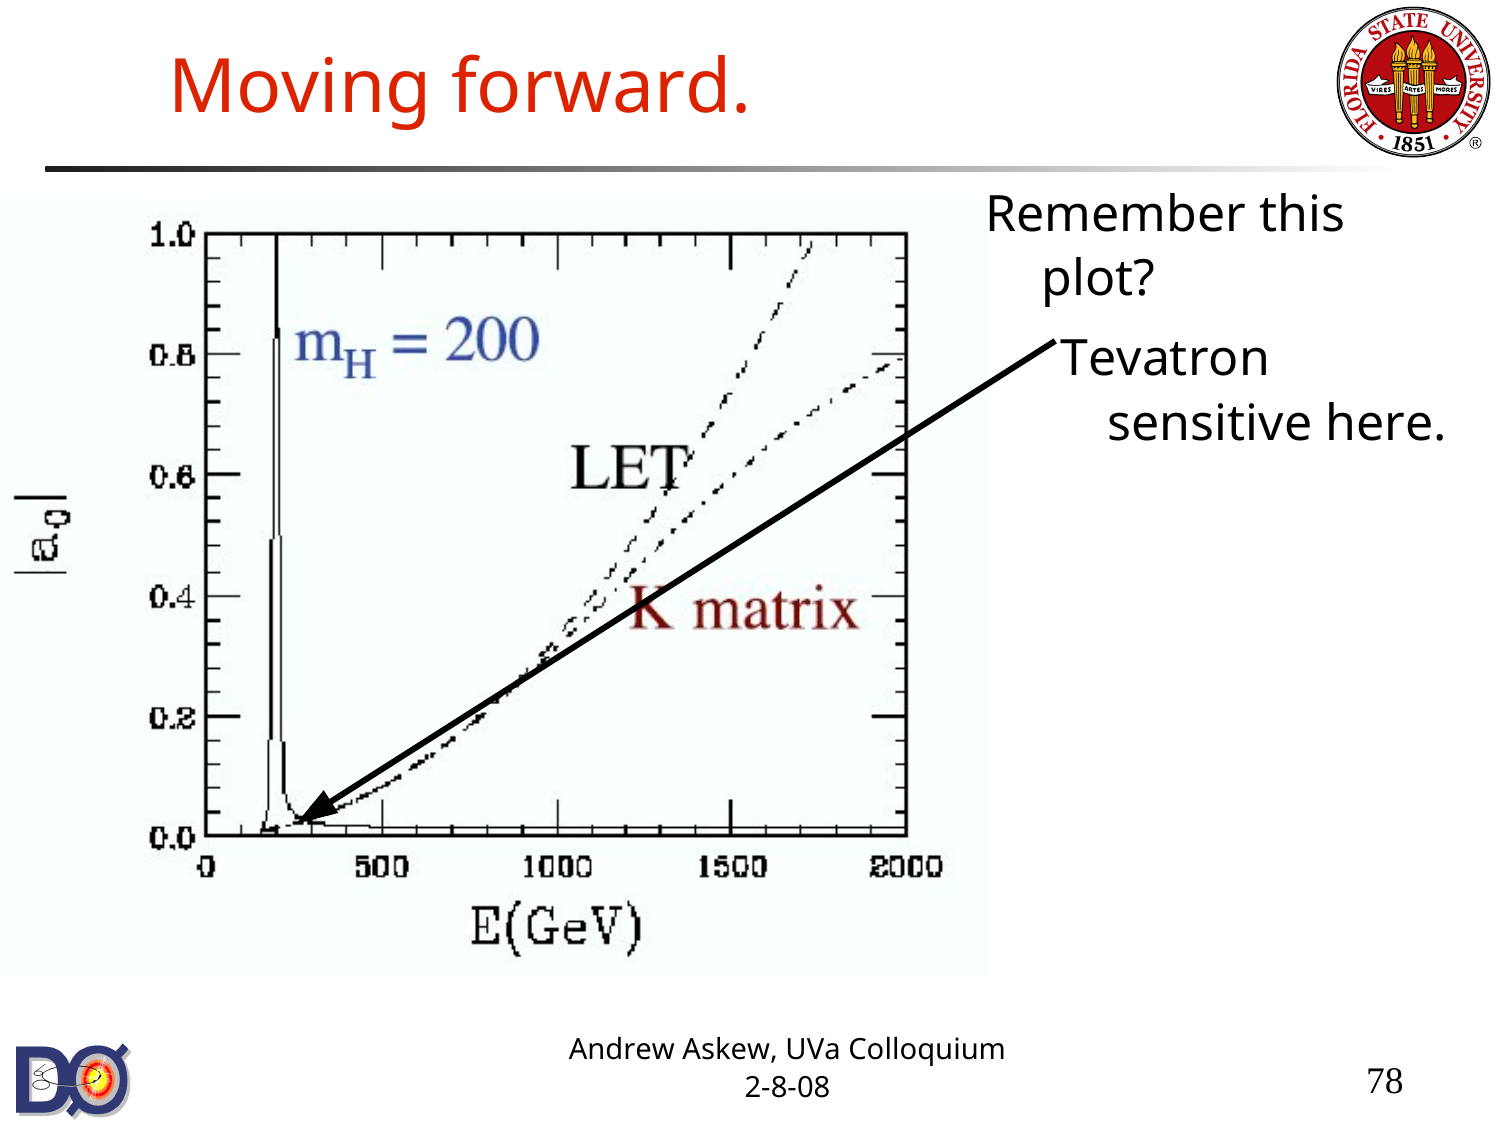

# Moving forward.
Remember this plot?
Tevatron sensitive here.